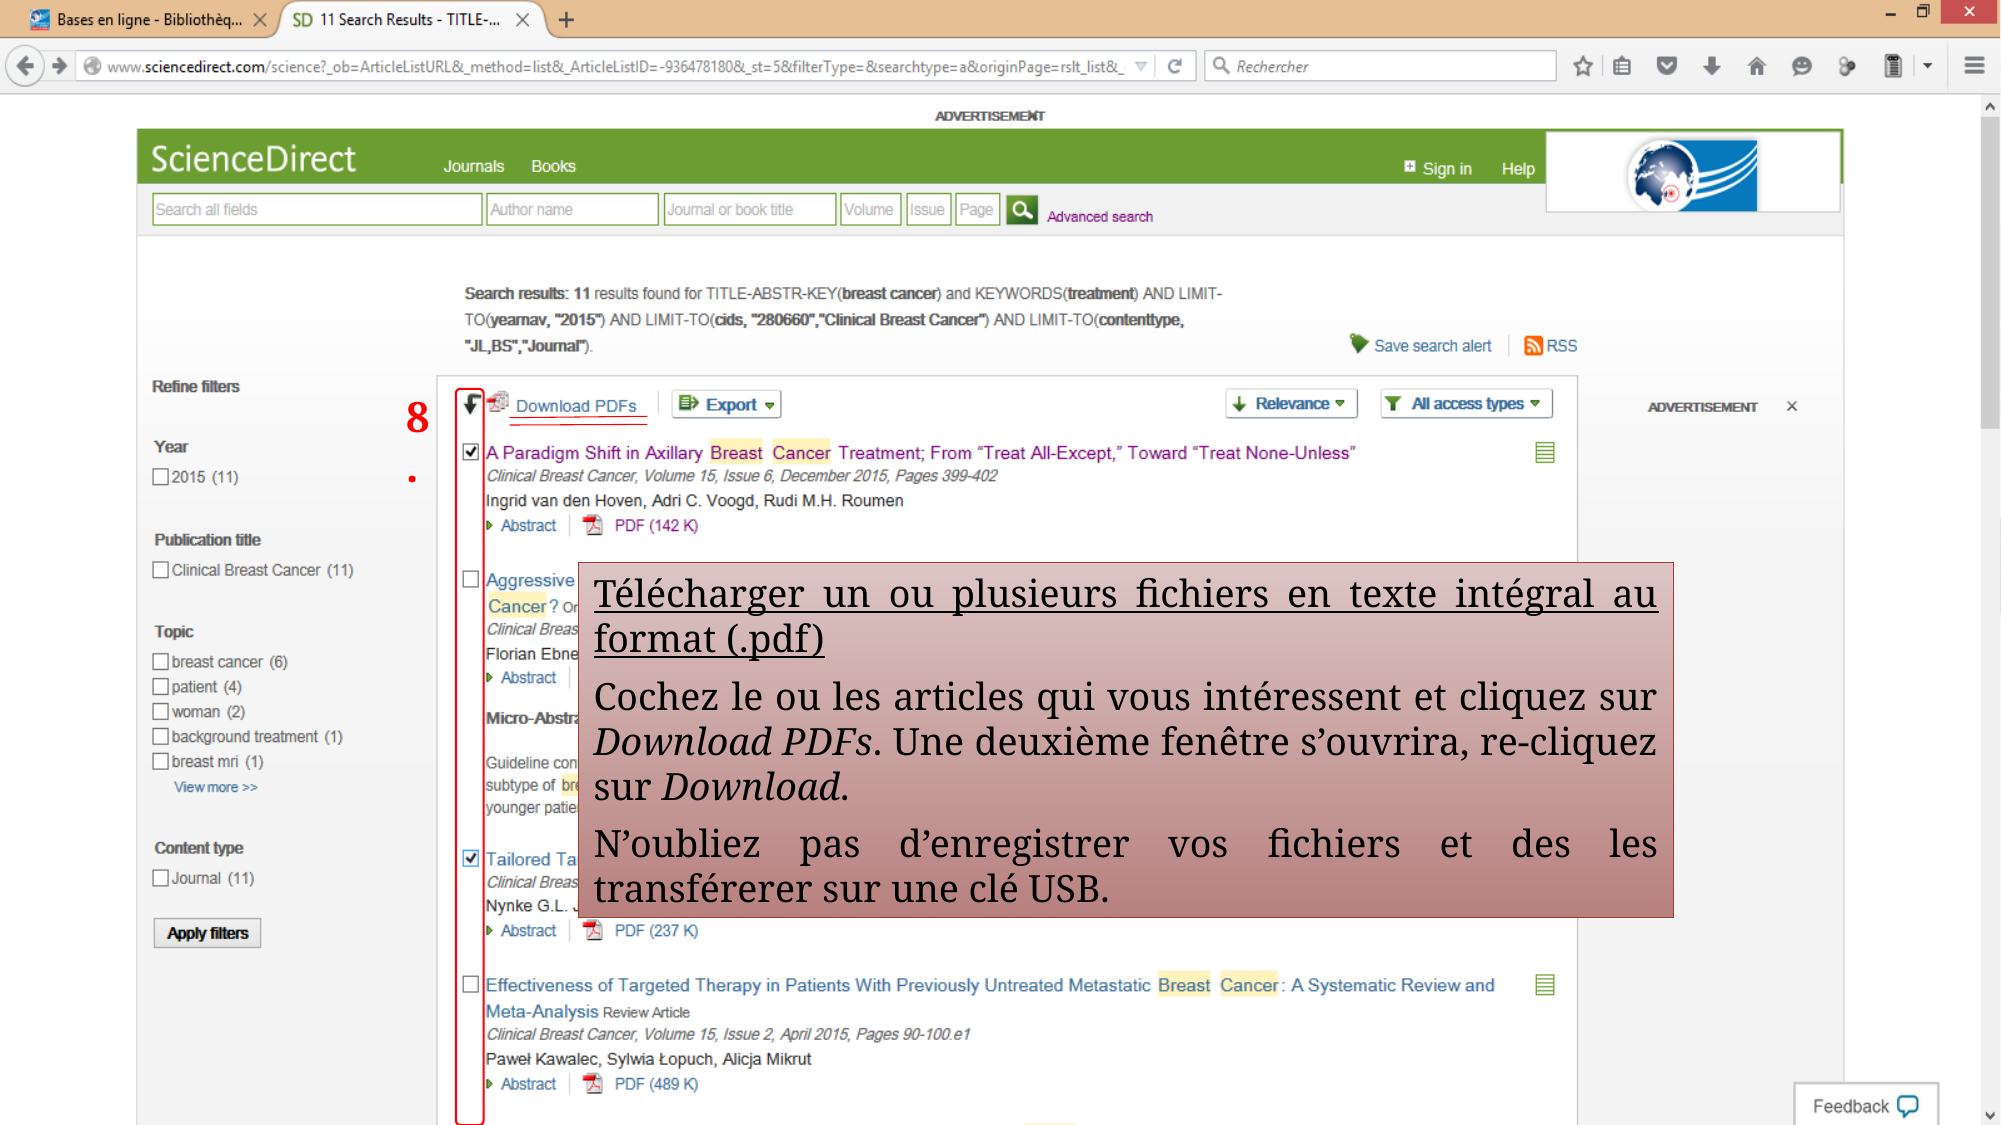

8.
Télécharger un ou plusieurs fichiers en texte intégral au format (.pdf)
Cochez le ou les articles qui vous intéressent et cliquez sur Download PDFs. Une deuxième fenêtre s’ouvrira, re-cliquez sur Download.
N’oubliez pas d’enregistrer vos fichiers et des les transférerer sur une clé USB.